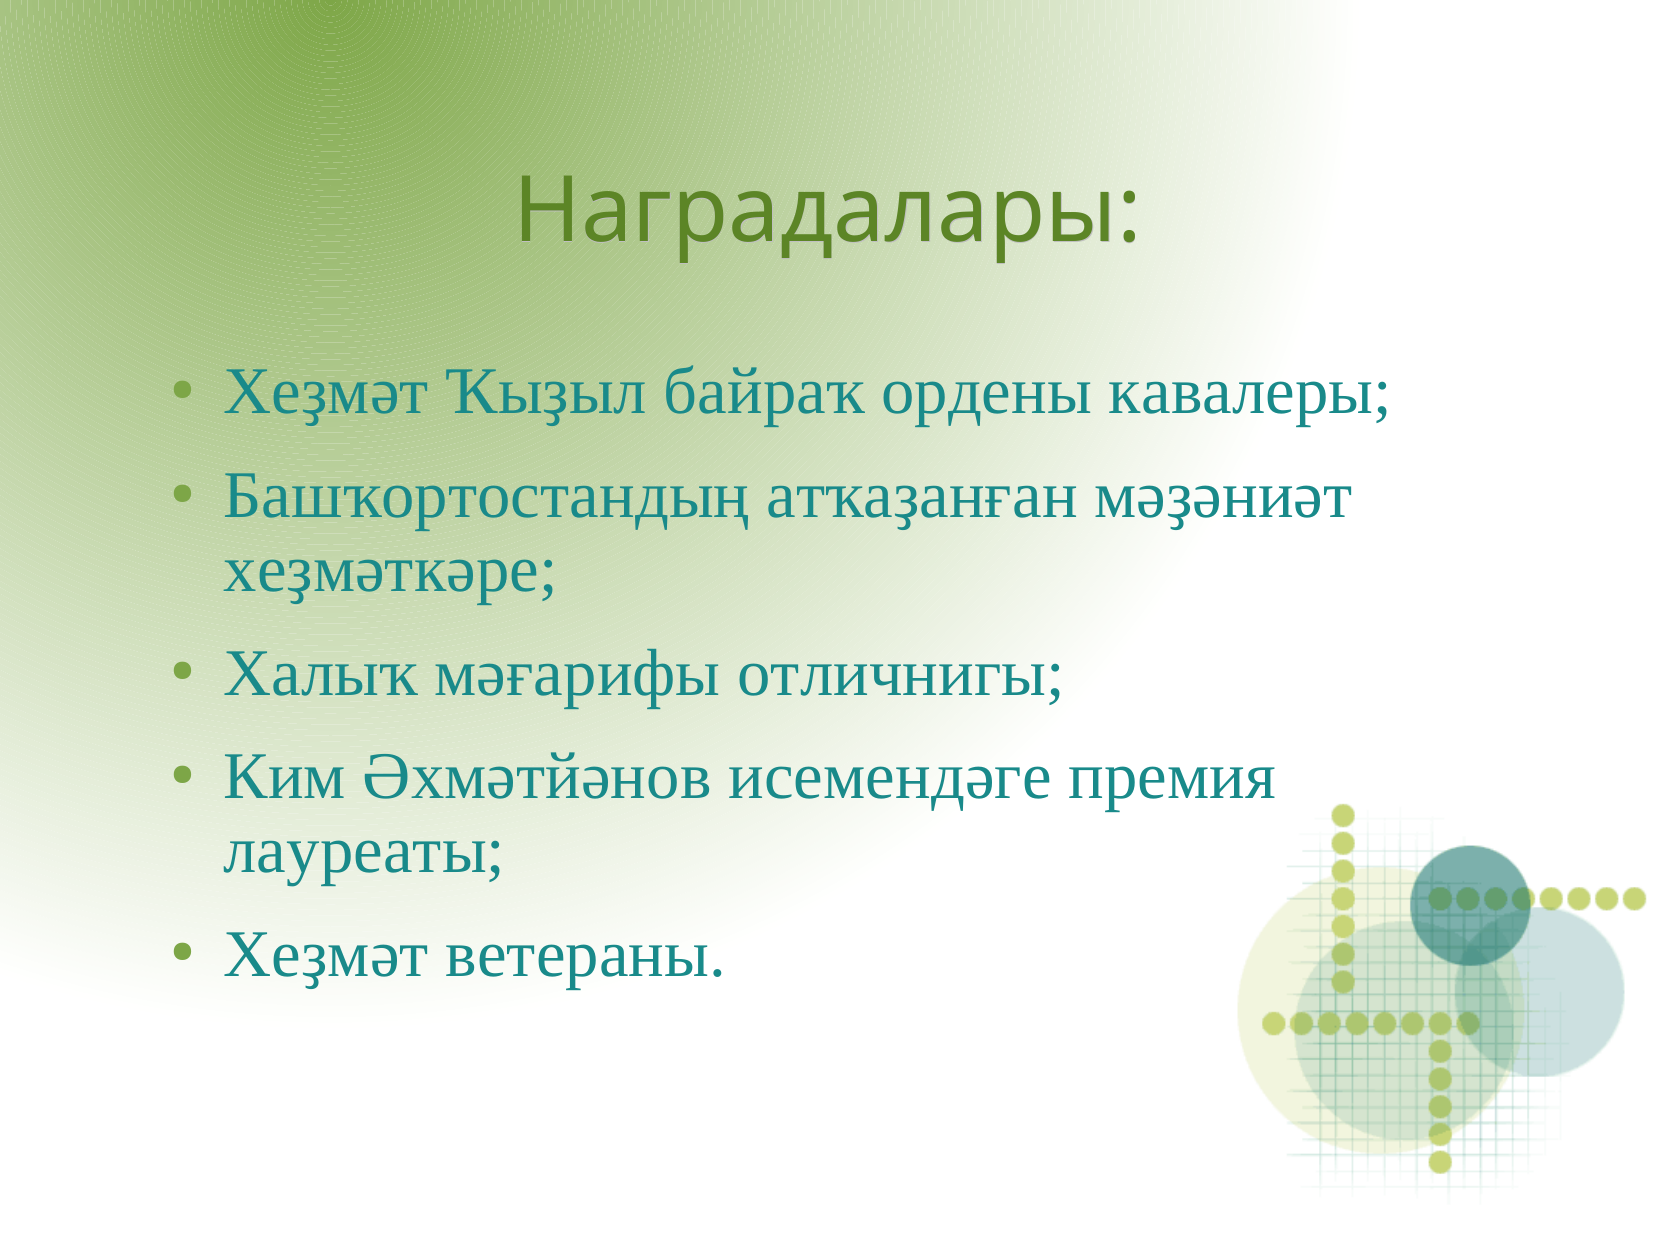

# Наградалары:
Хеҙмәт Ҡыҙыл байраҡ ордены кавалеры;
Башҡортостандың атҡаҙанған мәҙәниәт хеҙмәткәре;
Халыҡ мәғарифы отличнигы;
Ким Әхмәтйәнов исемендәге премия лауреаты;
Хеҙмәт ветераны.